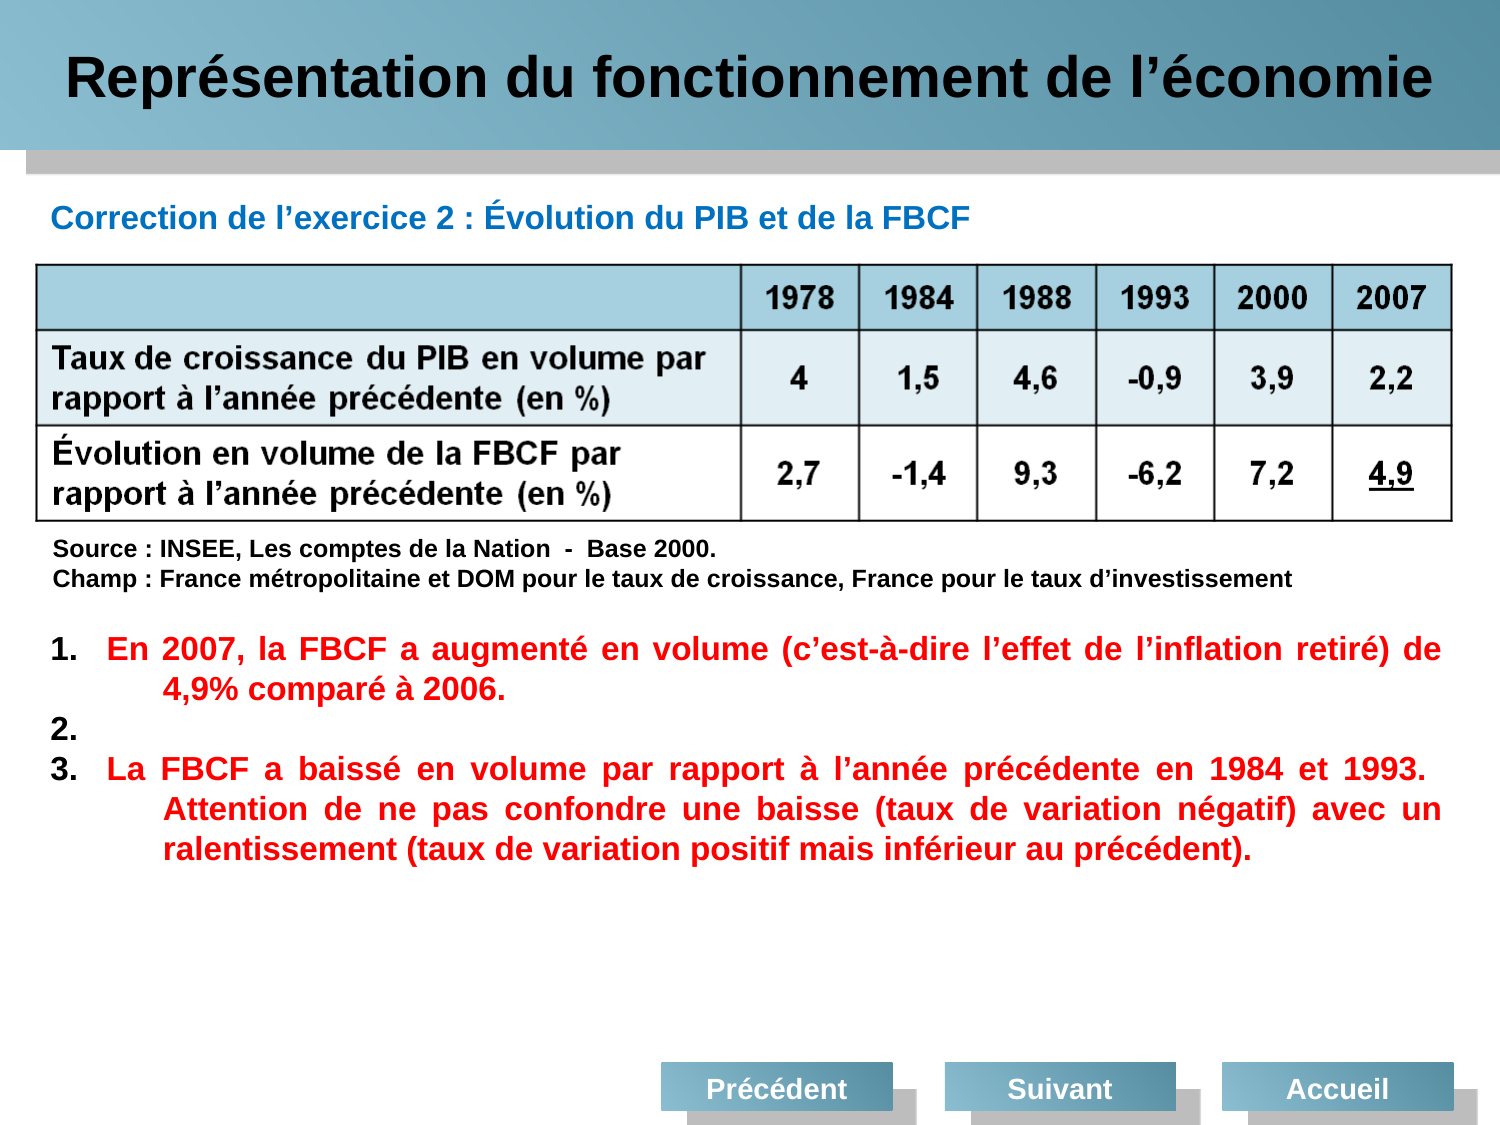

Représentation du fonctionnement de l’économie
Correction de l’exercice 2 : Évolution du PIB et de la FBCF
Source : INSEE, Les comptes de la Nation - Base 2000.
Champ : France métropolitaine et DOM pour le taux de croissance, France pour le taux d’investissement
En 2007, la FBCF a augmenté en volume (c’est-à-dire l’effet de l’inflation retiré) de 4,9% comparé à 2006.
La FBCF a baissé en volume par rapport à l’année précédente en 1984 et 1993. Attention de ne pas confondre une baisse (taux de variation négatif) avec un ralentissement (taux de variation positif mais inférieur au précédent).
Précédent
Suivant
Accueil